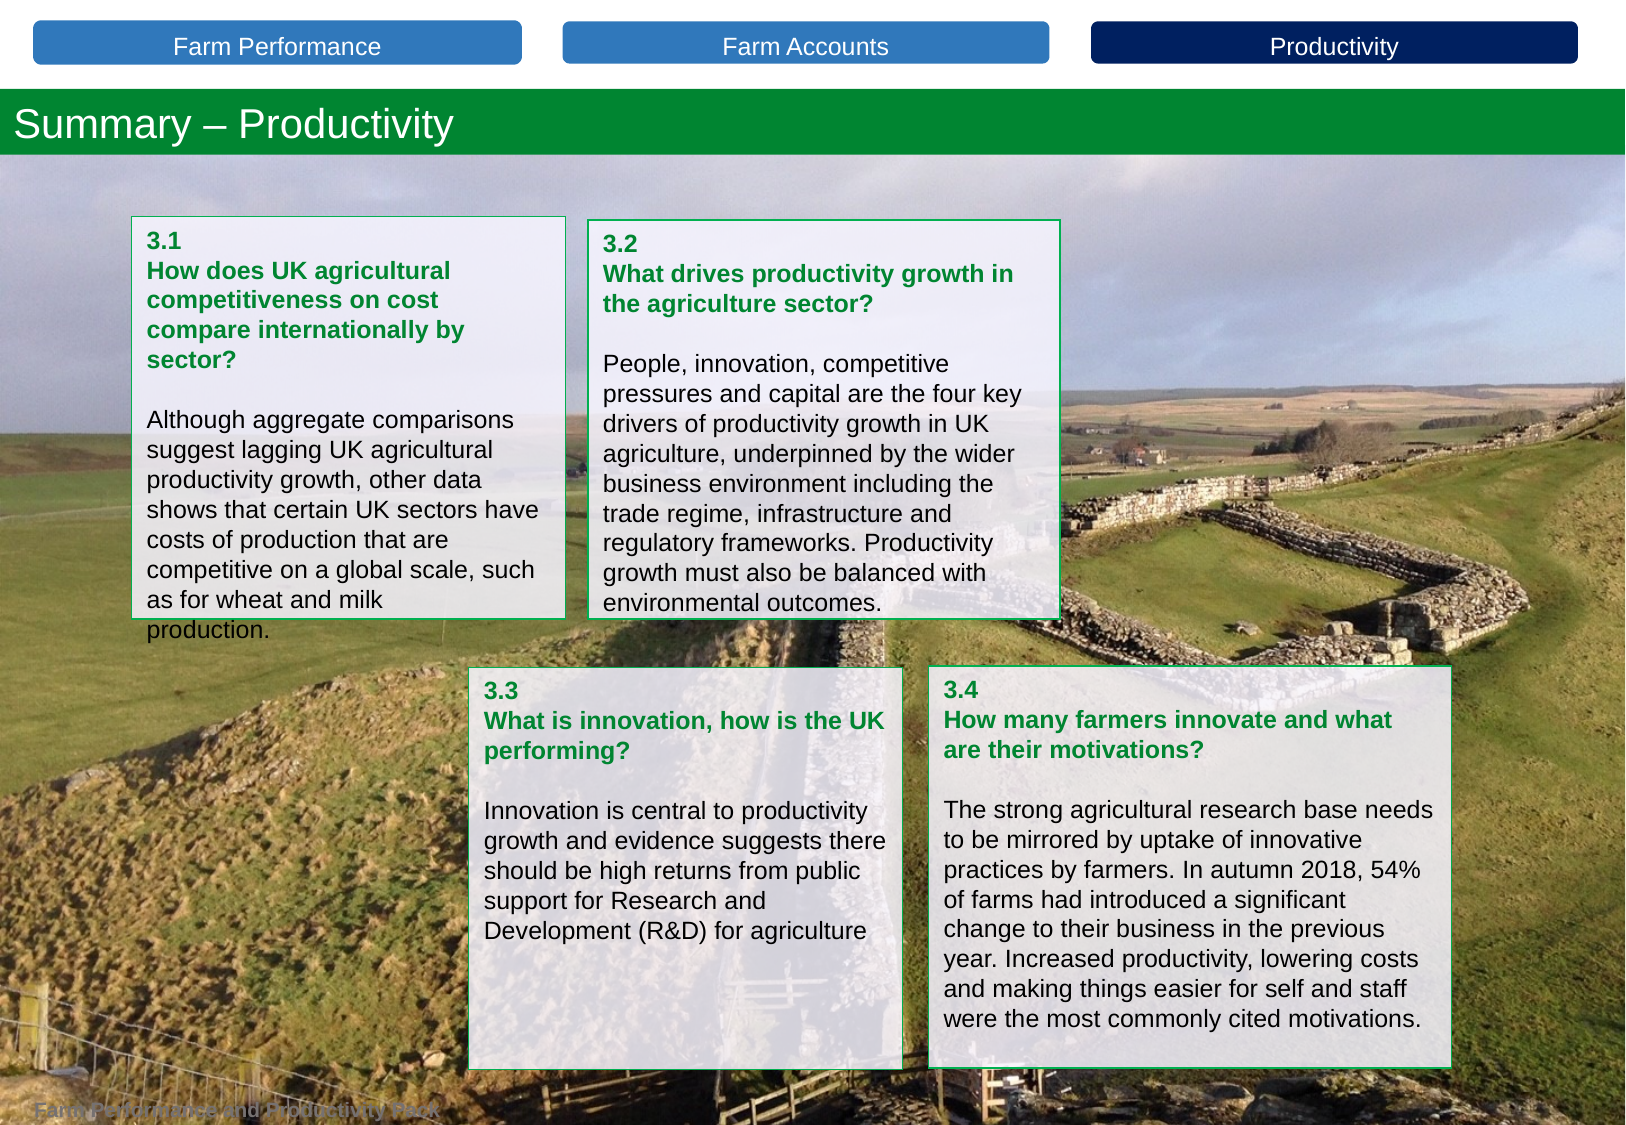

Farm Performance
Farm Accounts
Productivity
Summary – Productivity
# Summary - Productivity
3.1
How does UK agricultural competitiveness on cost compare internationally by sector?
Although aggregate comparisons suggest lagging UK agricultural productivity growth, other data shows that certain UK sectors have costs of production that are competitive on a global scale, such as for wheat and milk production.
3.2
What drives productivity growth in the agriculture sector?
People, innovation, competitive pressures and capital are the four key drivers of productivity growth in UK agriculture, underpinned by the wider business environment including the trade regime, infrastructure and regulatory frameworks. Productivity growth must also be balanced with environmental outcomes.
3.4
How many farmers innovate and what are their motivations?
The strong agricultural research base needs to be mirrored by uptake of innovative practices by farmers. In autumn 2018, 54% of farms had introduced a significant change to their business in the previous year. Increased productivity, lowering costs and making things easier for self and staff were the most commonly cited motivations.
3.3
What is innovation, how is the UK performing?
Innovation is central to productivity growth and evidence suggests there should be high returns from public support for Research and Development (R&D) for agriculture
Farm Performance and Productivity Pack